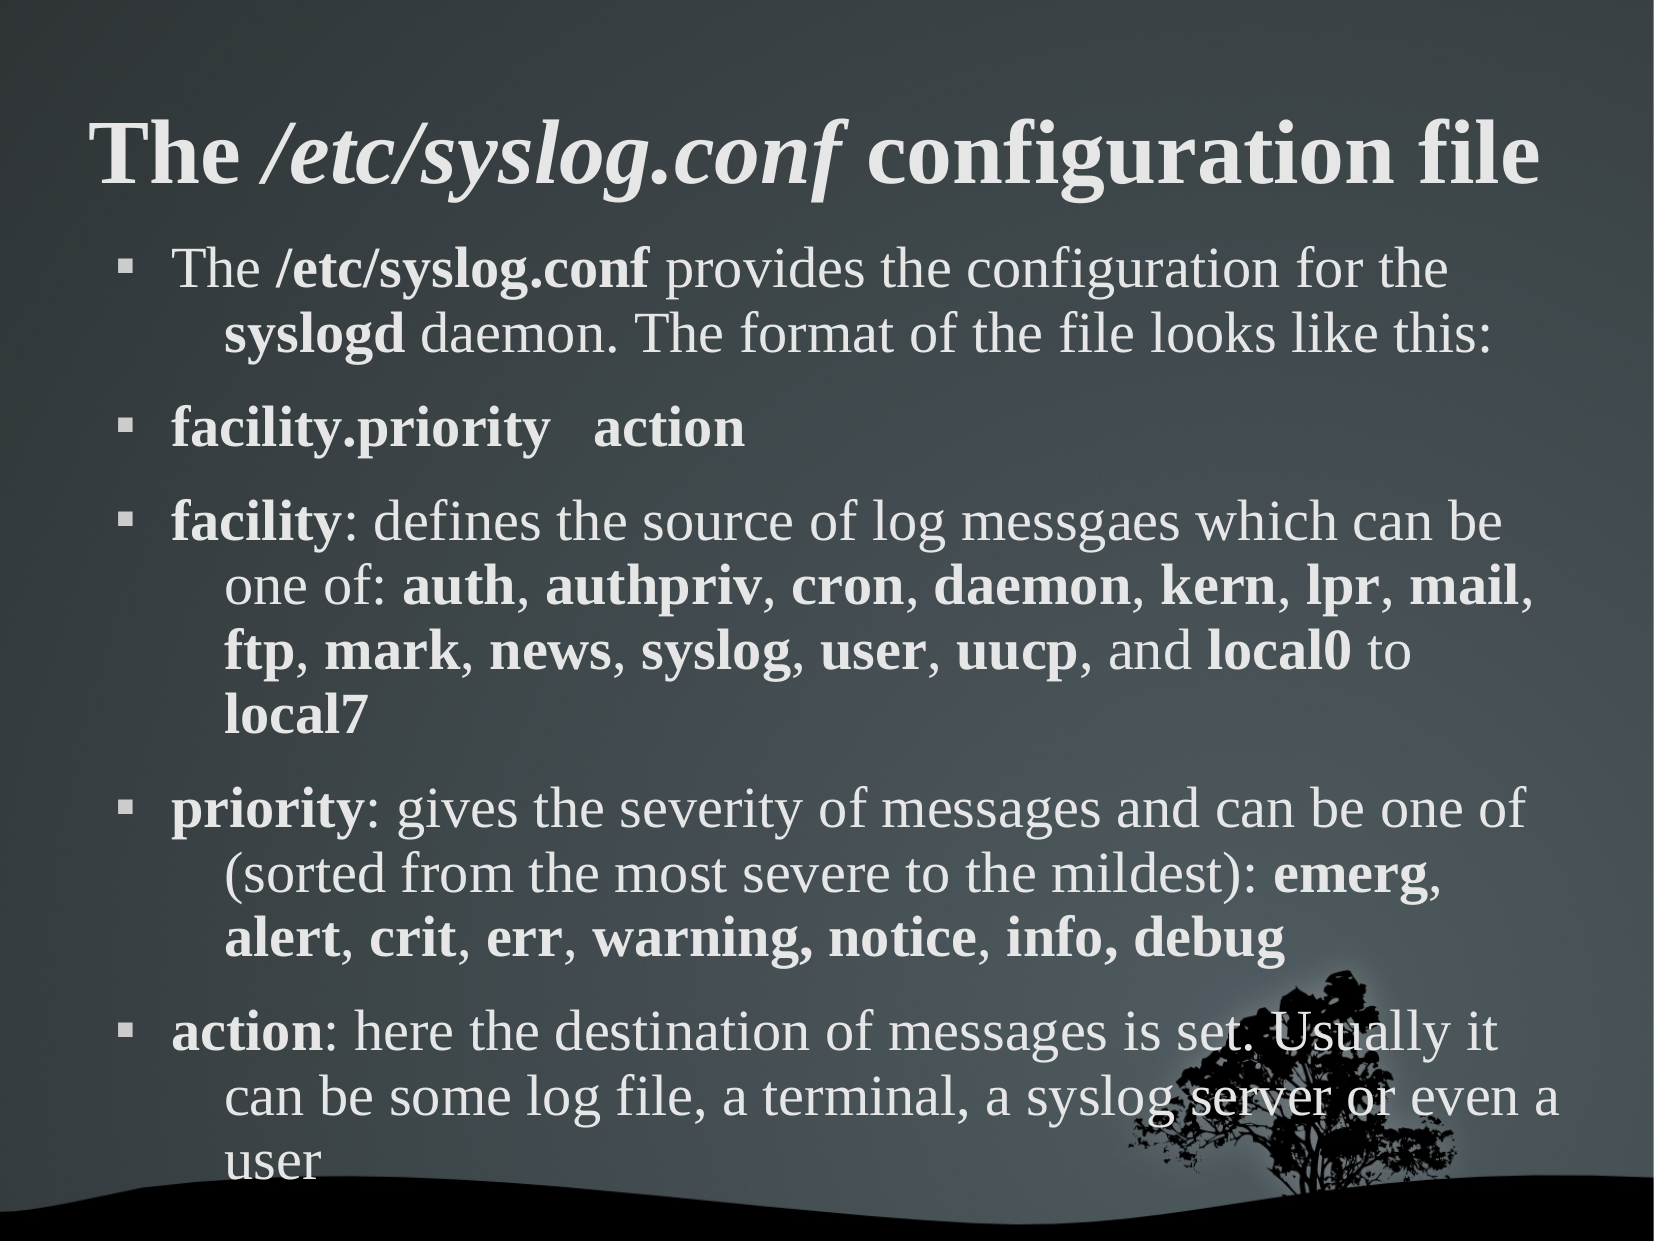

# The /etc/syslog.conf configuration file
The /etc/syslog.conf provides the configuration for the syslogd daemon. The format of the file looks like this:
facility.priority 	action
facility: defines the source of log messgaes which can be one of: auth, authpriv, cron, daemon, kern, lpr, mail, ftp, mark, news, syslog, user, uucp, and local0 to local7
priority: gives the severity of messages and can be one of (sorted from the most severe to the mildest): emerg, alert, crit, err, warning, notice, info, debug
action: here the destination of messages is set. Usually it can be some log file, a terminal, a syslog server or even a user